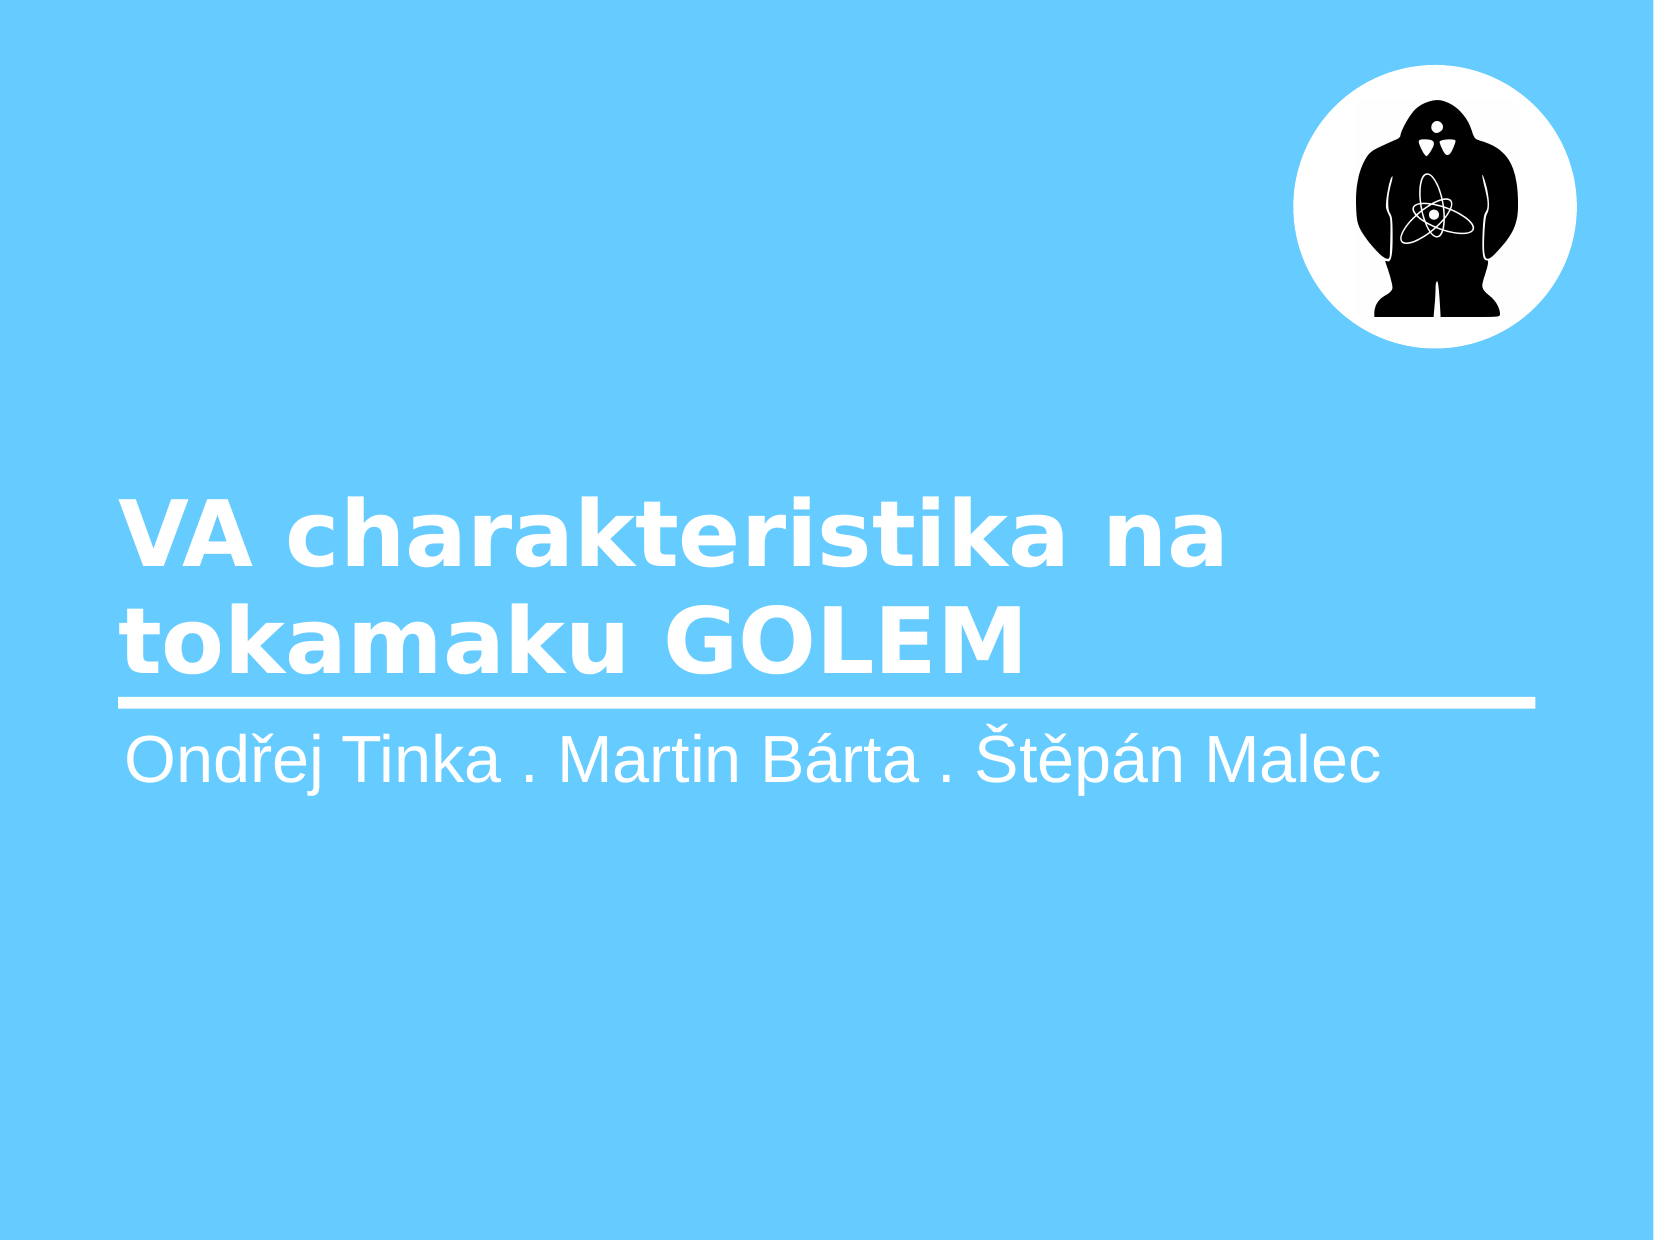

# VA charakteristika na tokamaku GOLEM
Ondřej Tinka . Martin Bárta . Štěpán Malec